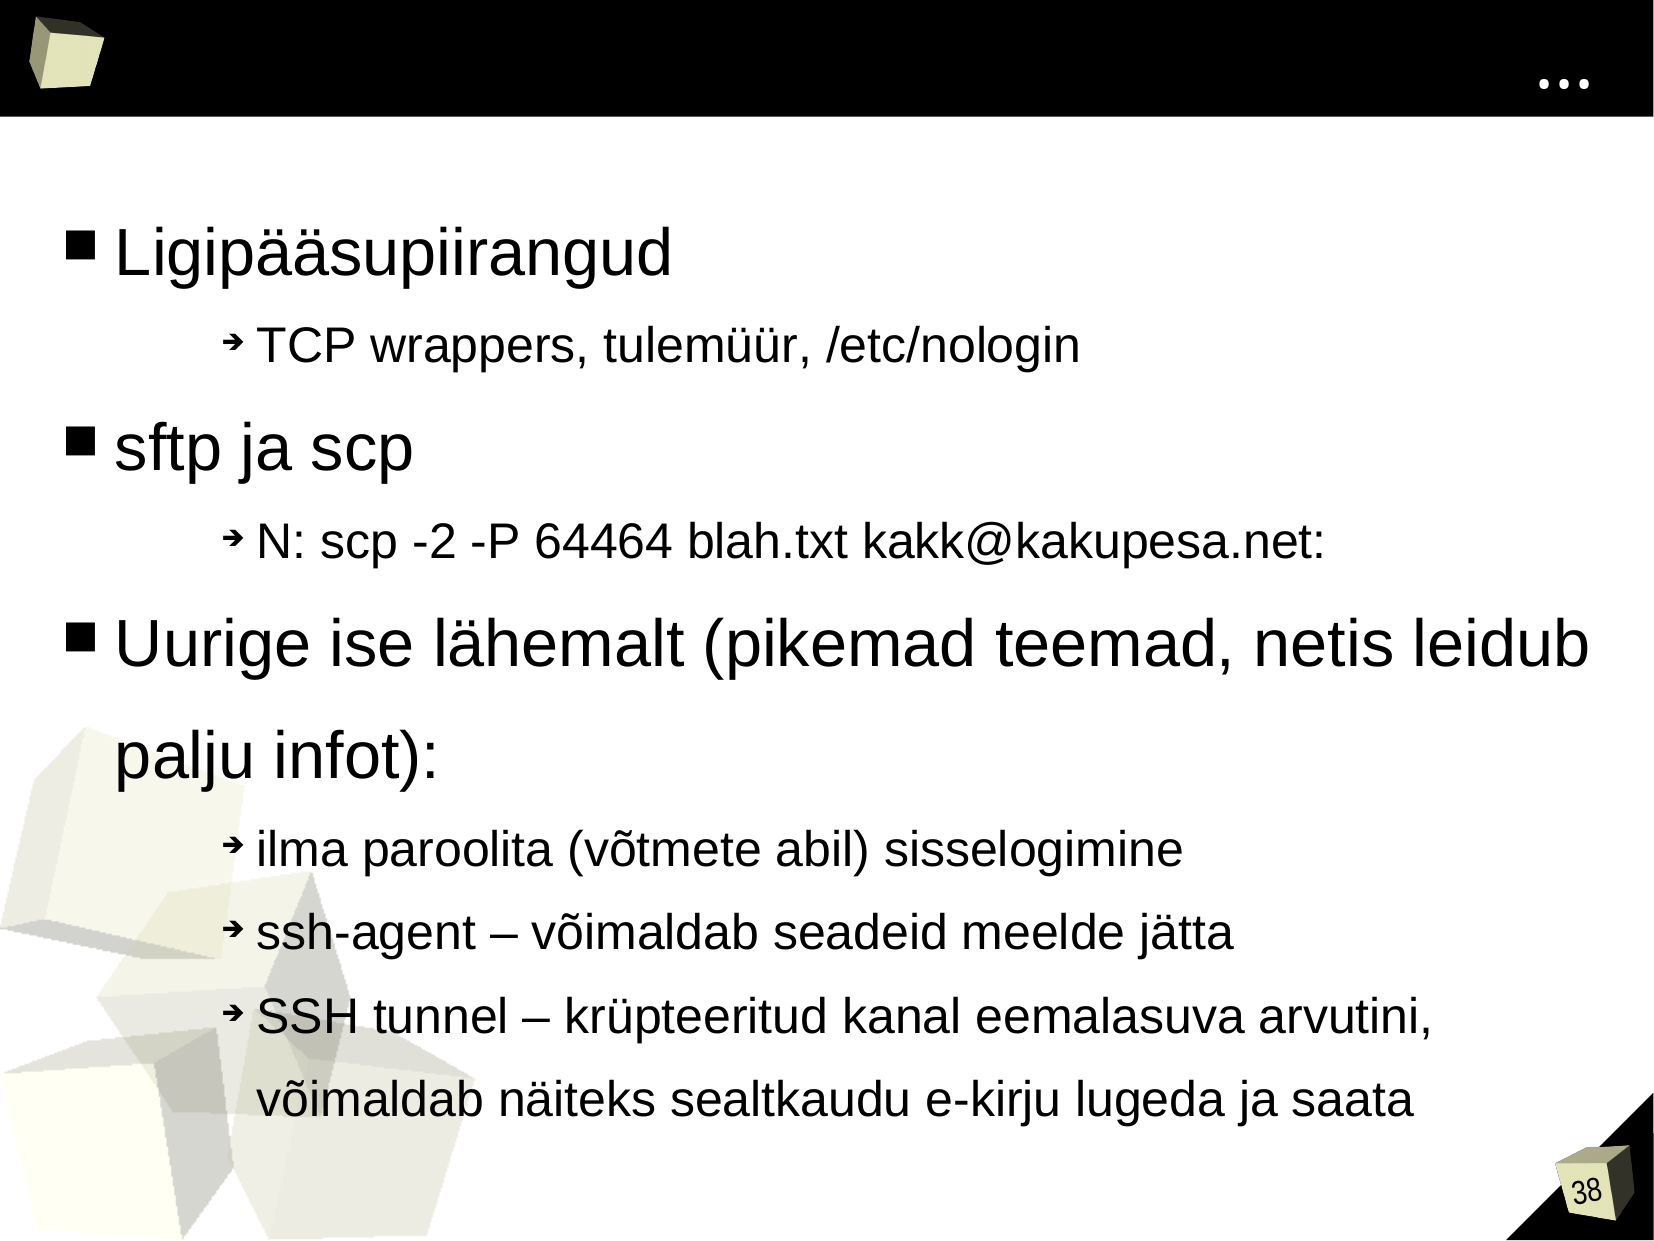

# ...
Ligipääsupiirangud
TCP wrappers, tulemüür, /etc/nologin
sftp ja scp
N: scp -2 -P 64464 blah.txt kakk@kakupesa.net:
Uurige ise lähemalt (pikemad teemad, netis leidub palju infot):
ilma paroolita (võtmete abil) sisselogimine
ssh-agent – võimaldab seadeid meelde jätta
SSH tunnel – krüpteeritud kanal eemalasuva arvutini, võimaldab näiteks sealtkaudu e-kirju lugeda ja saata